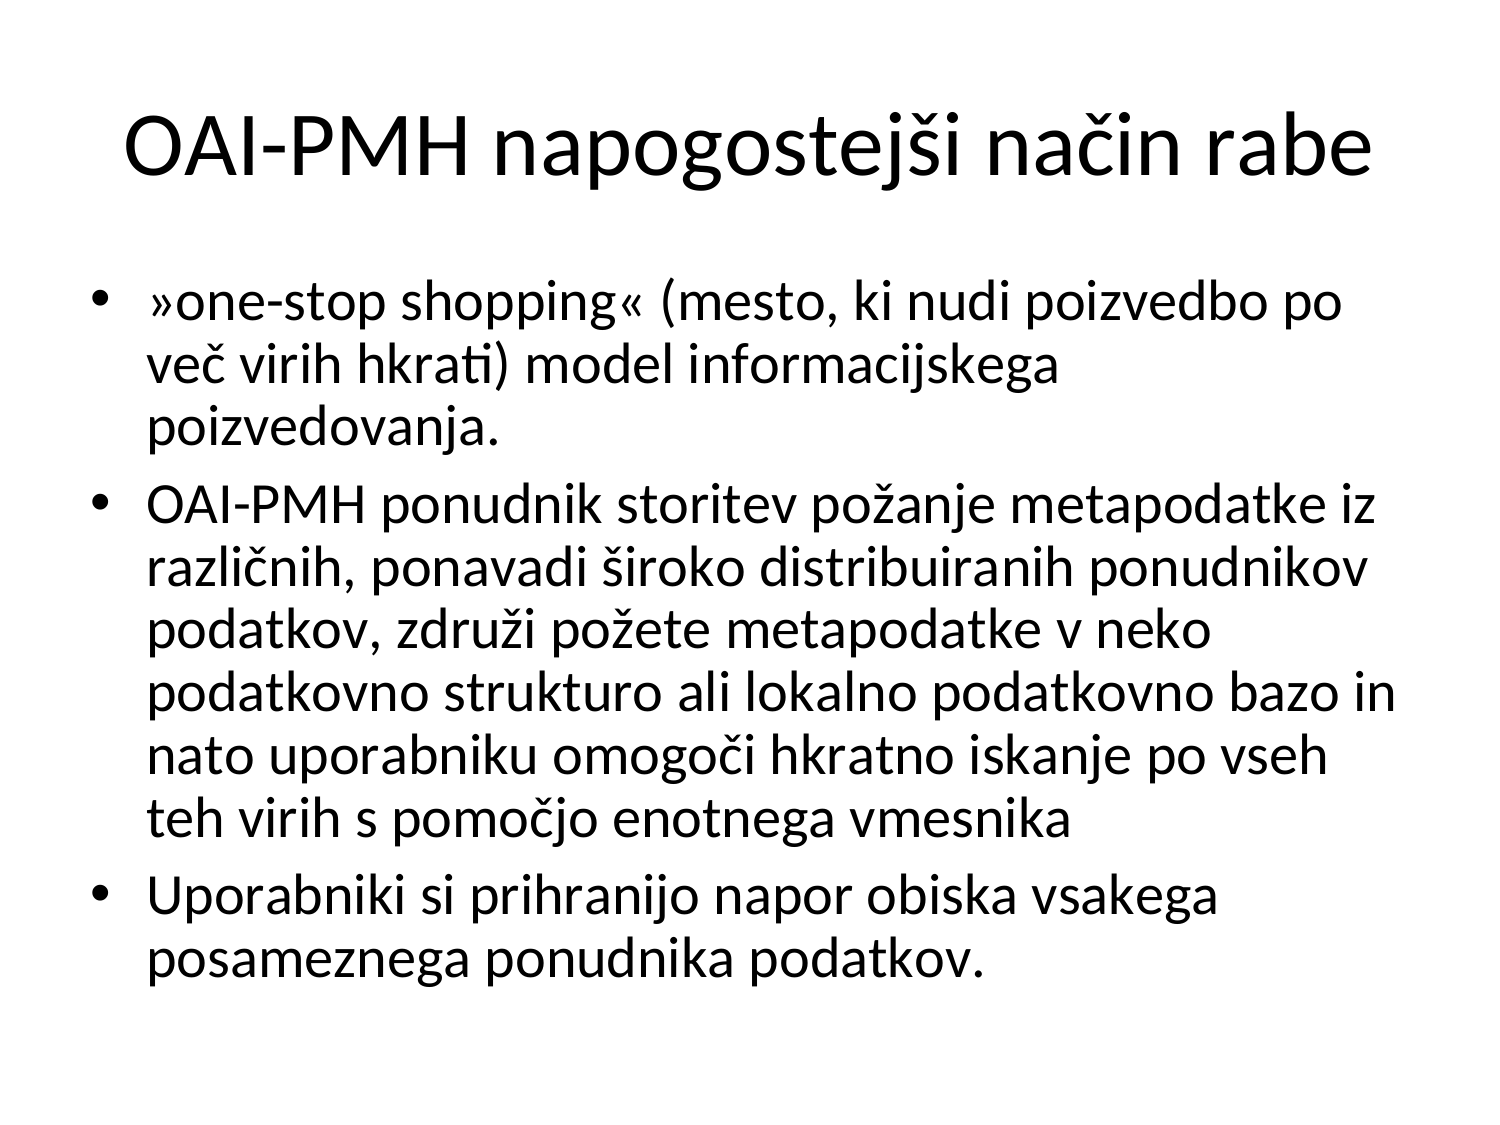

# OAI-PMH napogostejši način rabe
»one-stop shopping« (mesto, ki nudi poizvedbo po več virih hkrati) model informacijskega poizvedovanja.
OAI-PMH ponudnik storitev požanje metapodatke iz različnih, ponavadi široko distribuiranih ponudnikov podatkov, združi požete metapodatke v neko podatkovno strukturo ali lokalno podatkovno bazo in nato uporabniku omogoči hkratno iskanje po vseh teh virih s pomočjo enotnega vmesnika
Uporabniki si prihranijo napor obiska vsakega posameznega ponudnika podatkov.